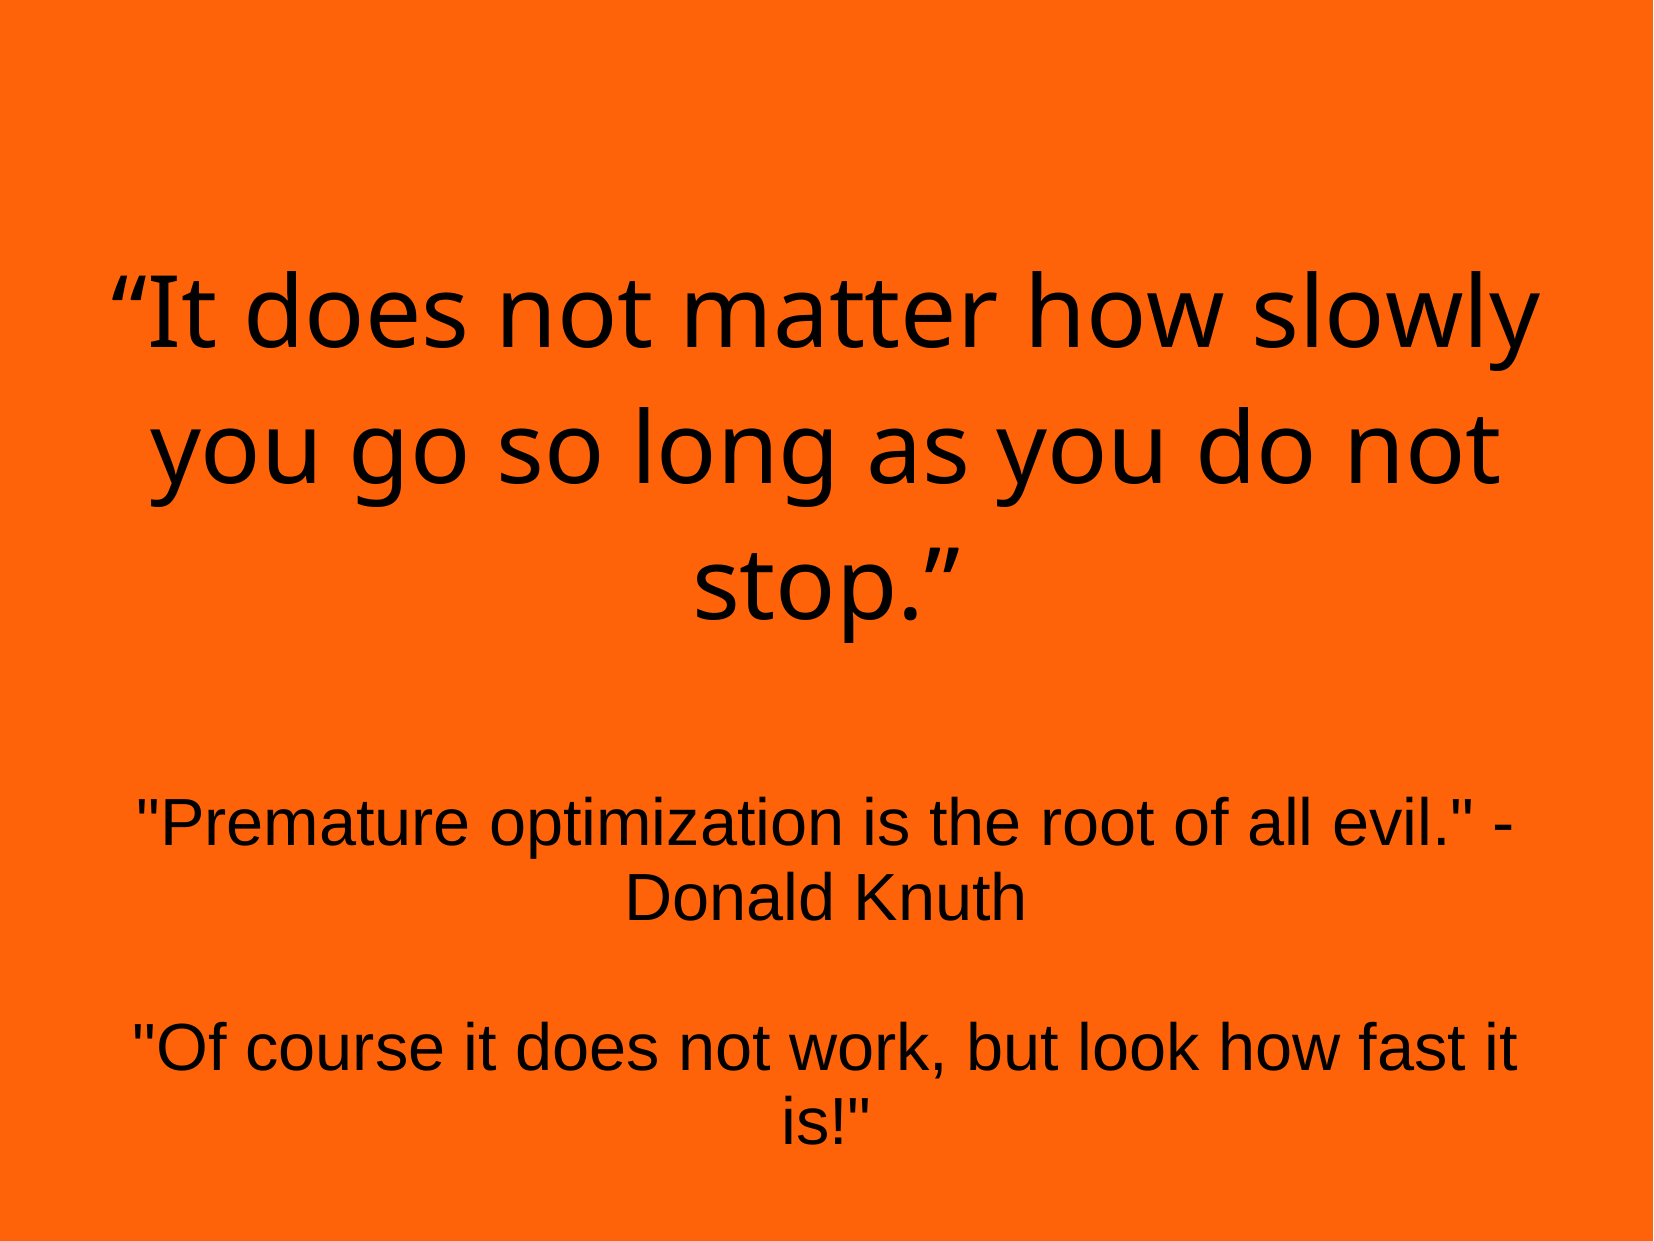

#
“It does not matter how slowly you go so long as you do not stop.”
"Premature optimization is the root of all evil." - Donald Knuth
"Of course it does not work, but look how fast it is!"